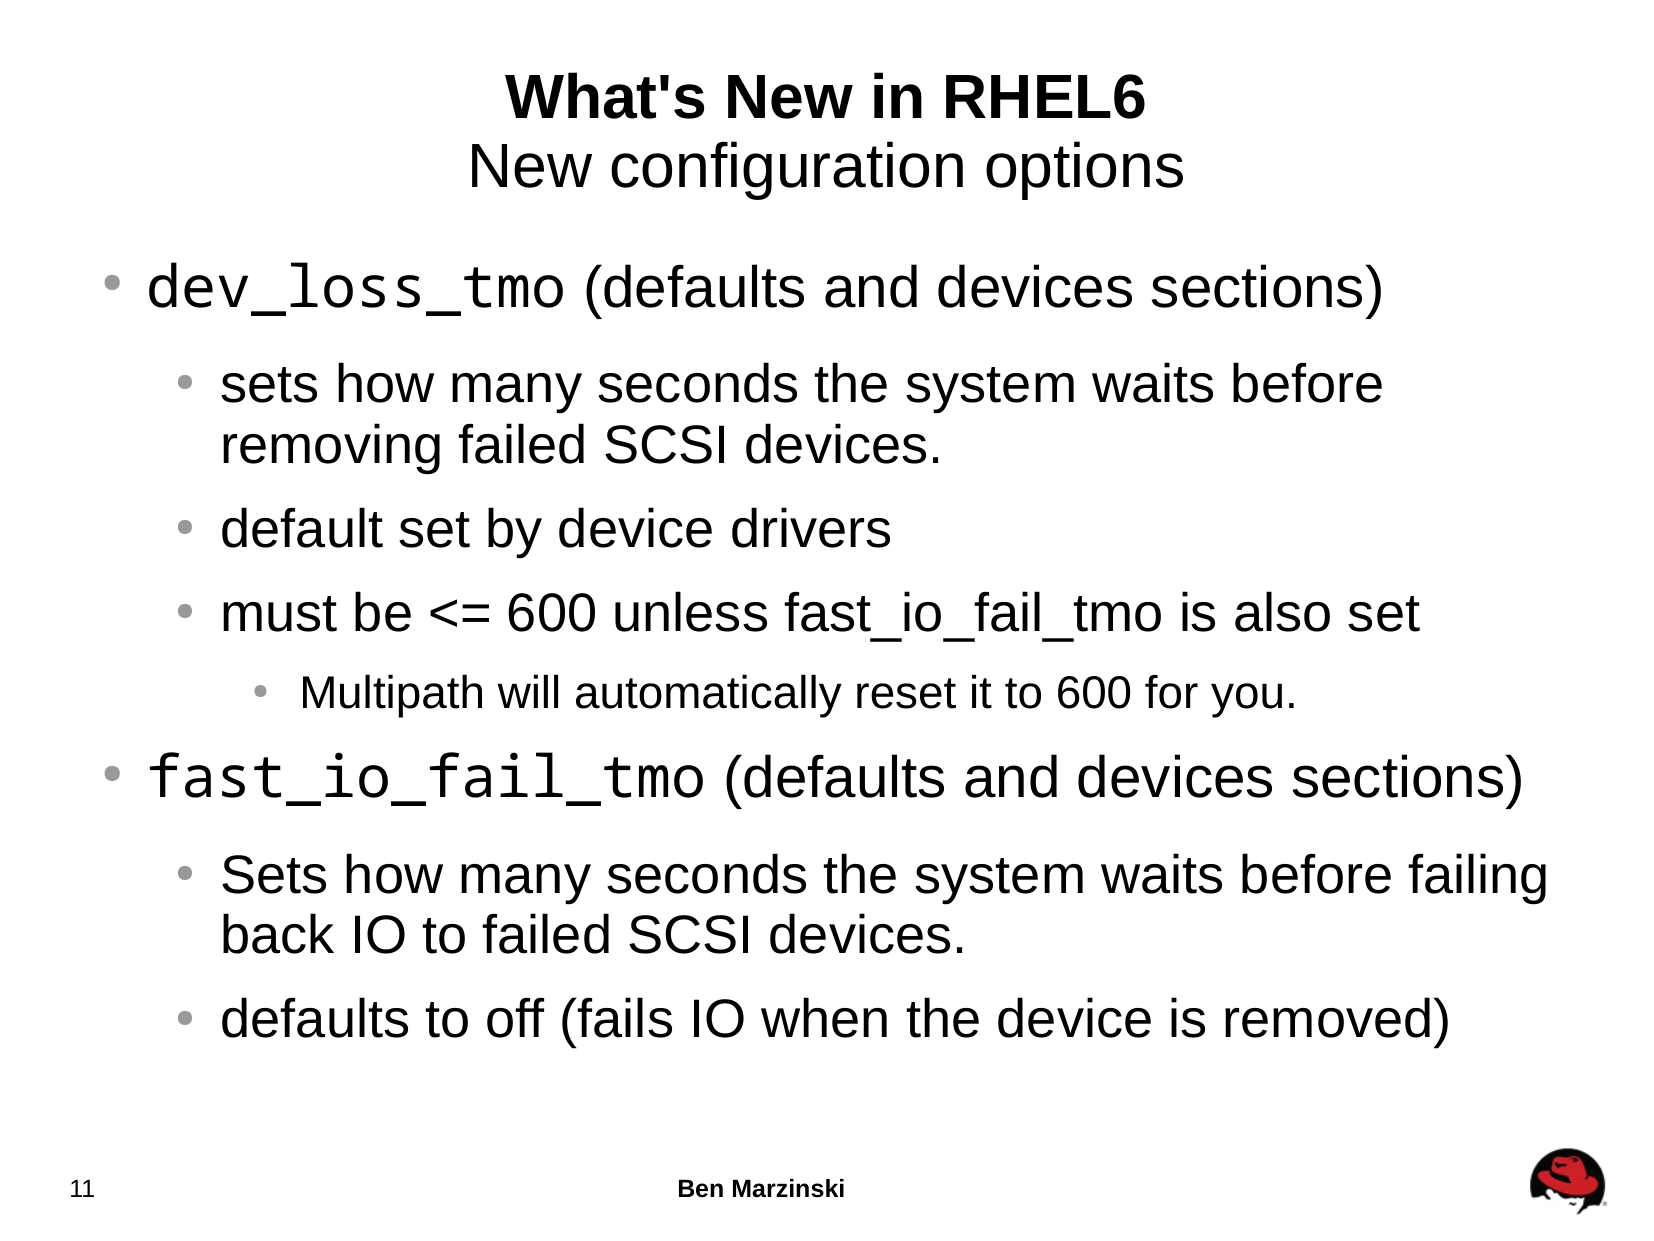

# What's New in RHEL6 New configuration options
dev_loss_tmo (defaults and devices sections)
sets how many seconds the system waits before removing failed SCSI devices.
default set by device drivers
must be <= 600 unless fast_io_fail_tmo is also set
Multipath will automatically reset it to 600 for you.
fast_io_fail_tmo (defaults and devices sections)
Sets how many seconds the system waits before failing back IO to failed SCSI devices.
defaults to off (fails IO when the device is removed)